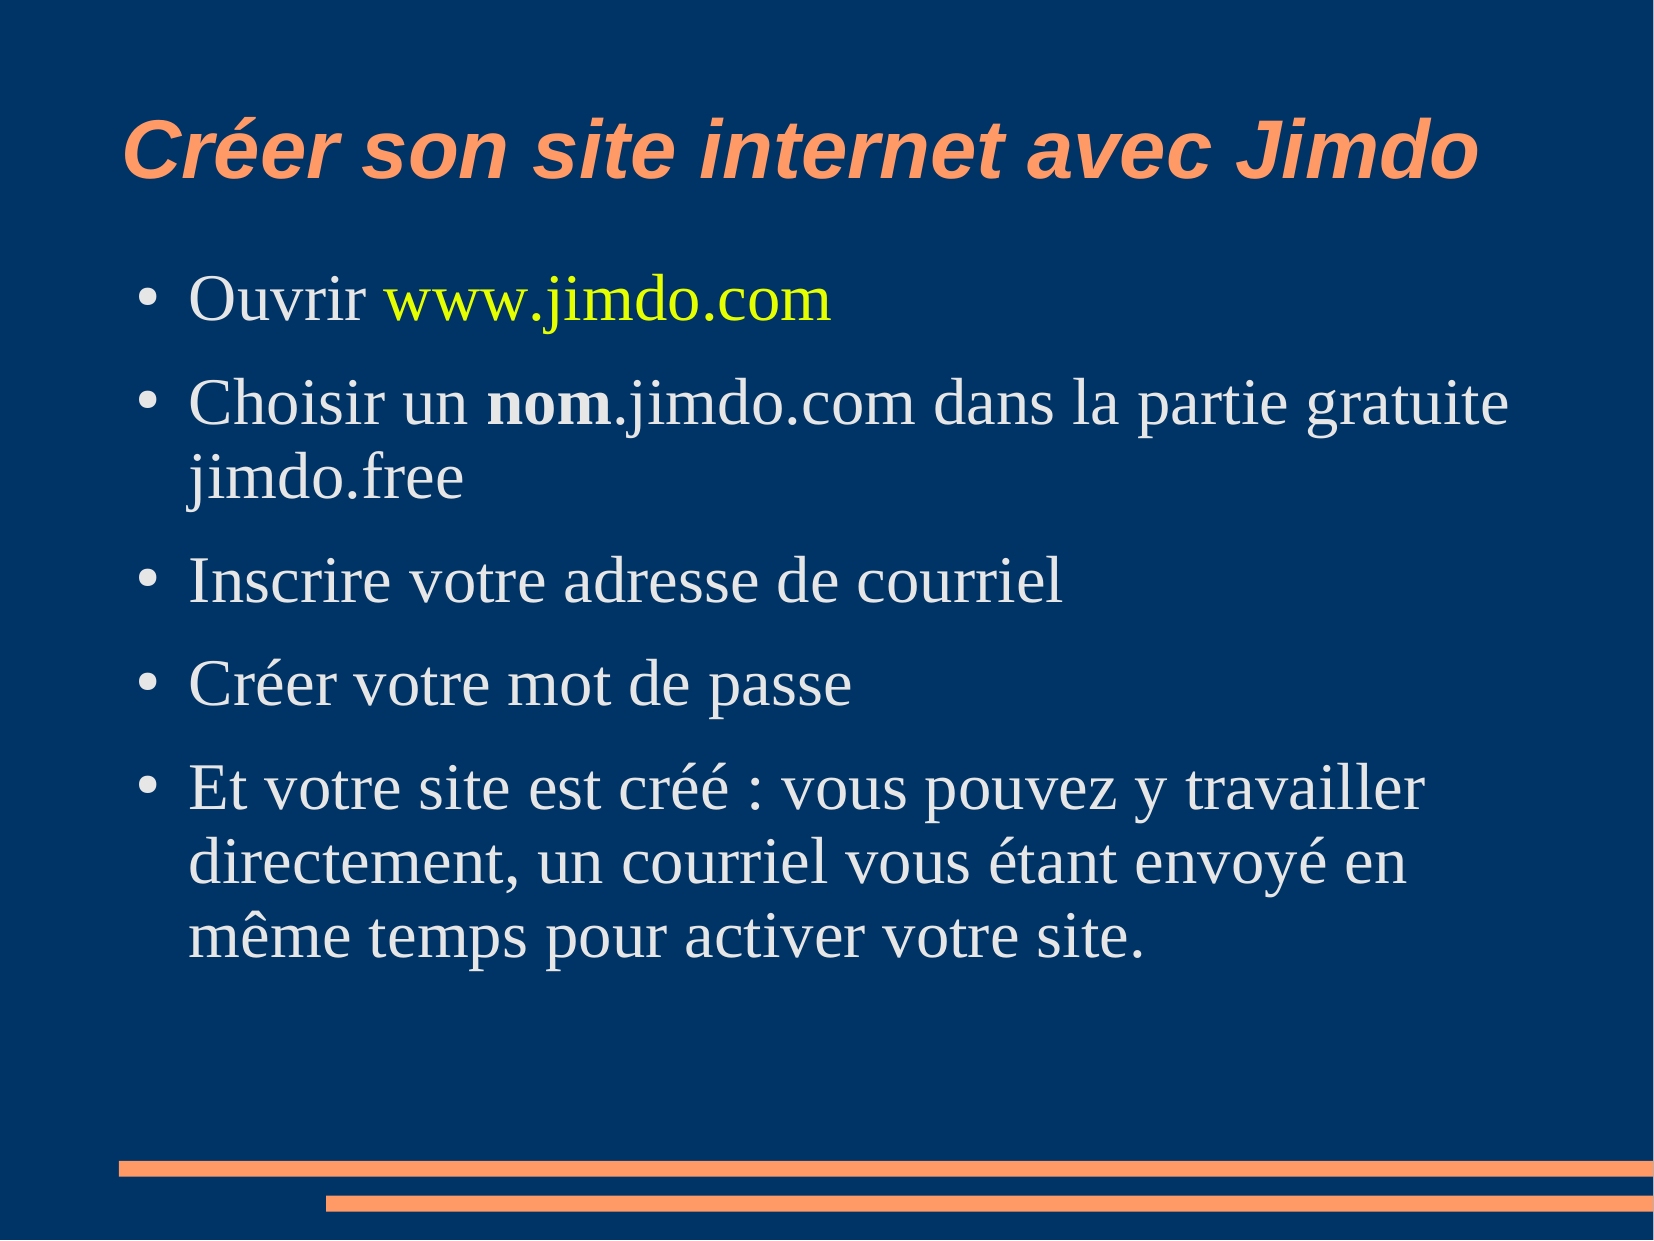

# Créer son site internet avec Jimdo
Ouvrir www.jimdo.com
Choisir un nom.jimdo.com dans la partie gratuite jimdo.free
Inscrire votre adresse de courriel
Créer votre mot de passe
Et votre site est créé : vous pouvez y travailler directement, un courriel vous étant envoyé en même temps pour activer votre site.